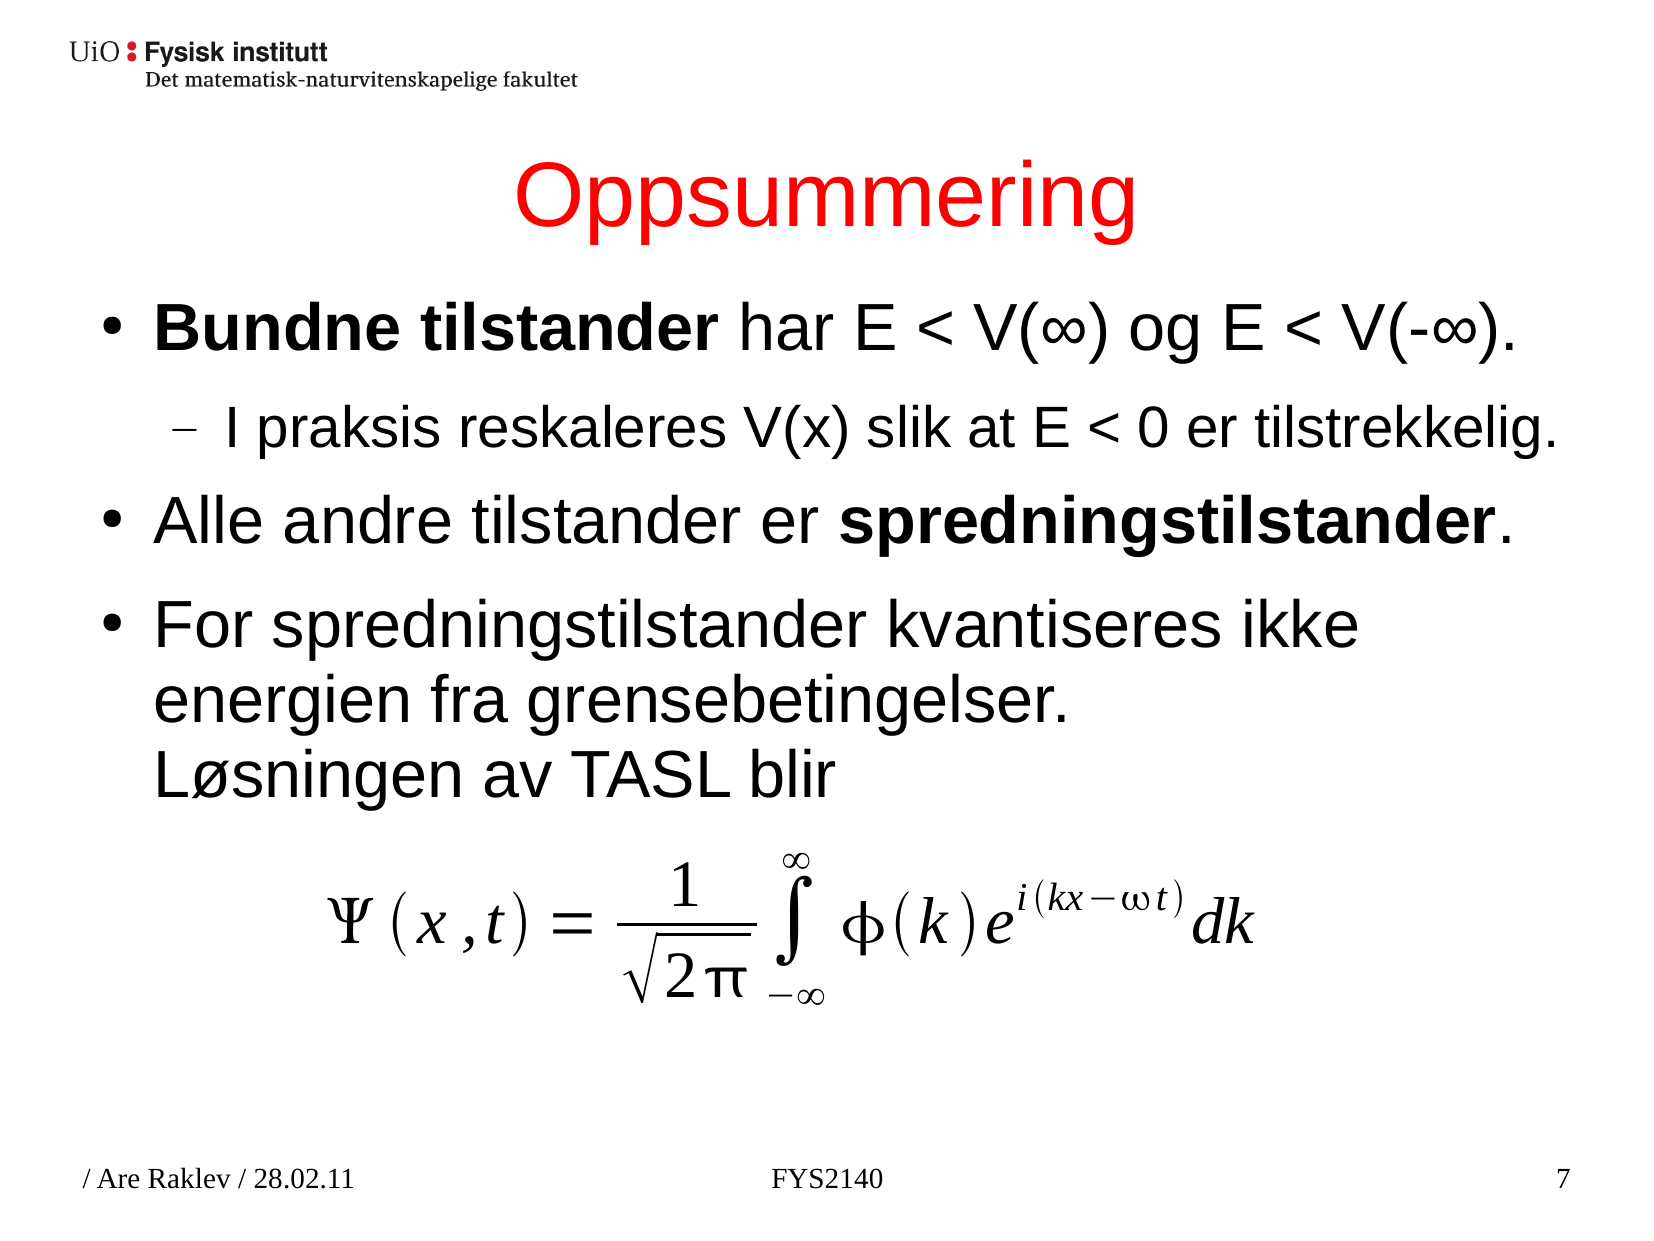

# Oppsummering
Bundne tilstander har E < V(∞) og E < V(-∞).
I praksis reskaleres V(x) slik at E < 0 er tilstrekkelig.
Alle andre tilstander er spredningstilstander.
For spredningstilstander kvantiseres ikke energien fra grensebetingelser.
Løsningen av TASL blir
/ Are Raklev / 28.02.11
FYS2140
7